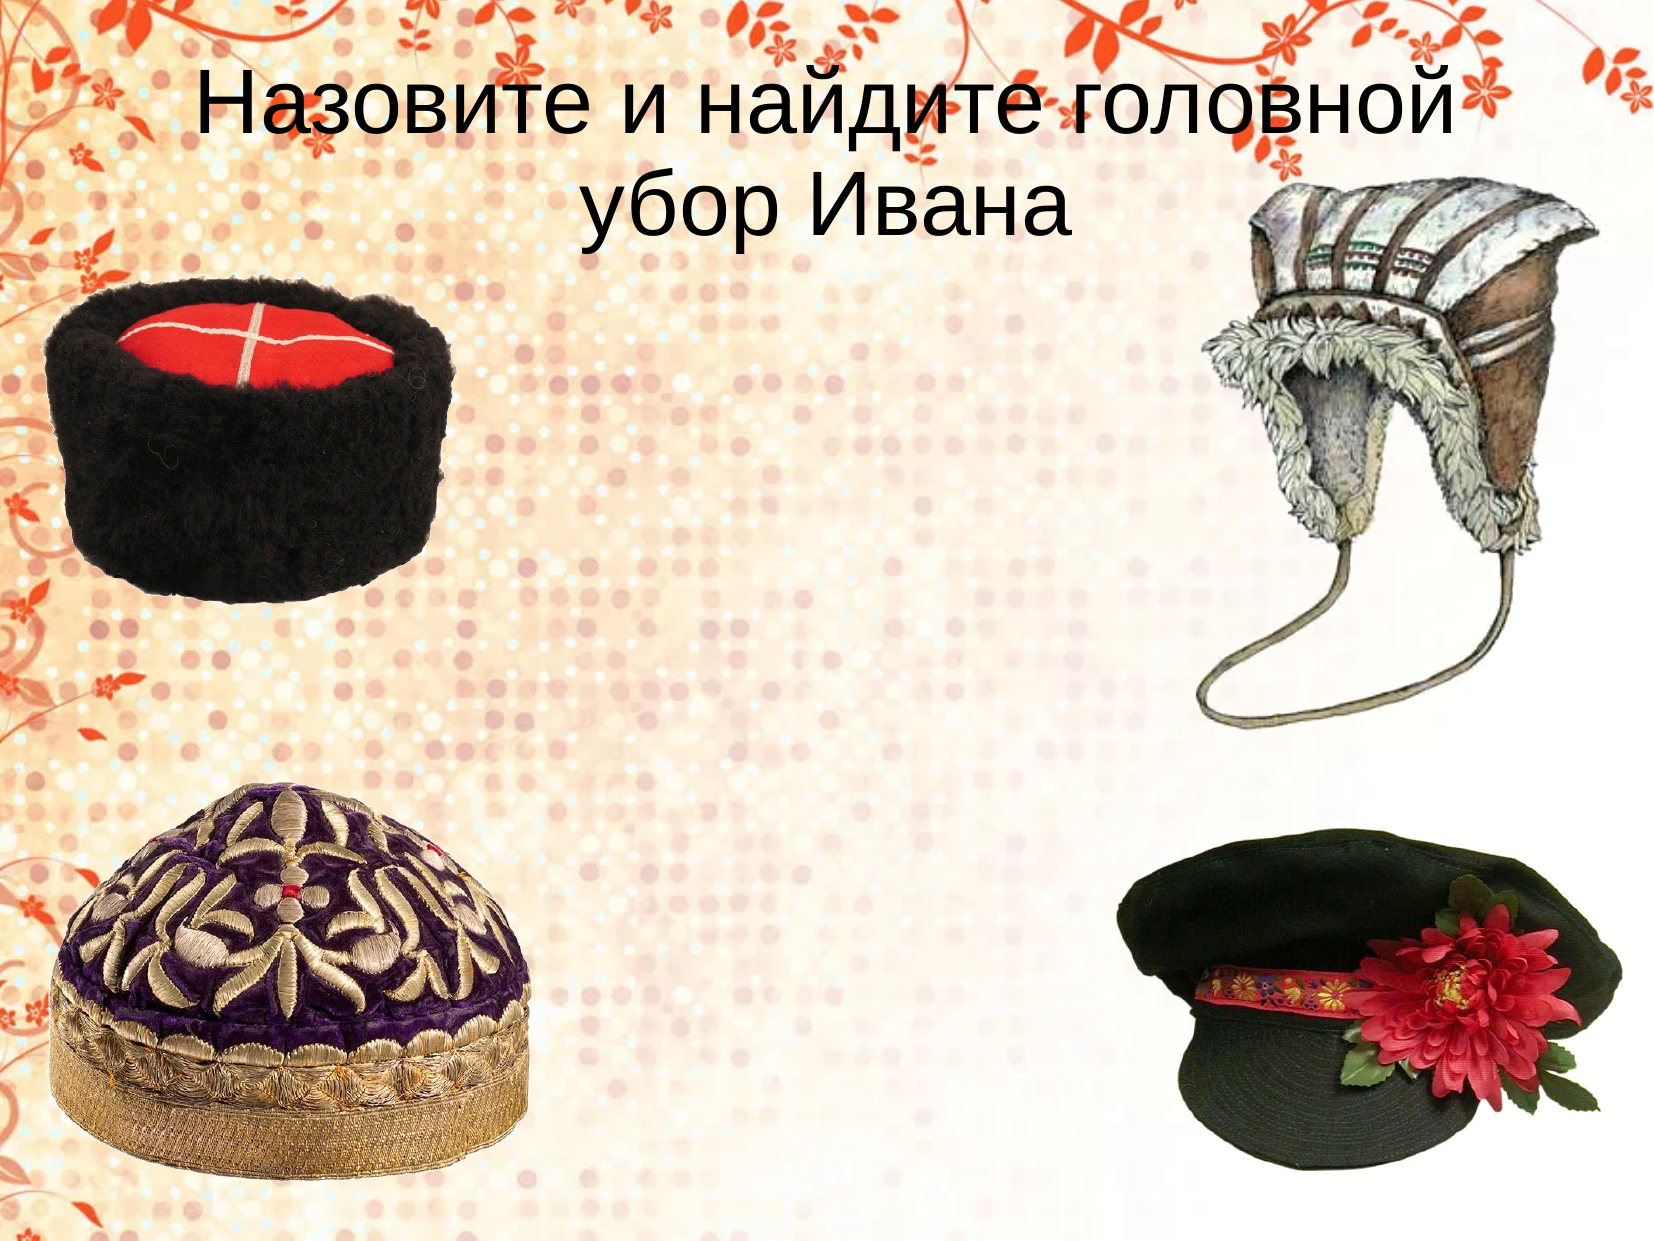

# Назовите и найдите головной убор Ивана